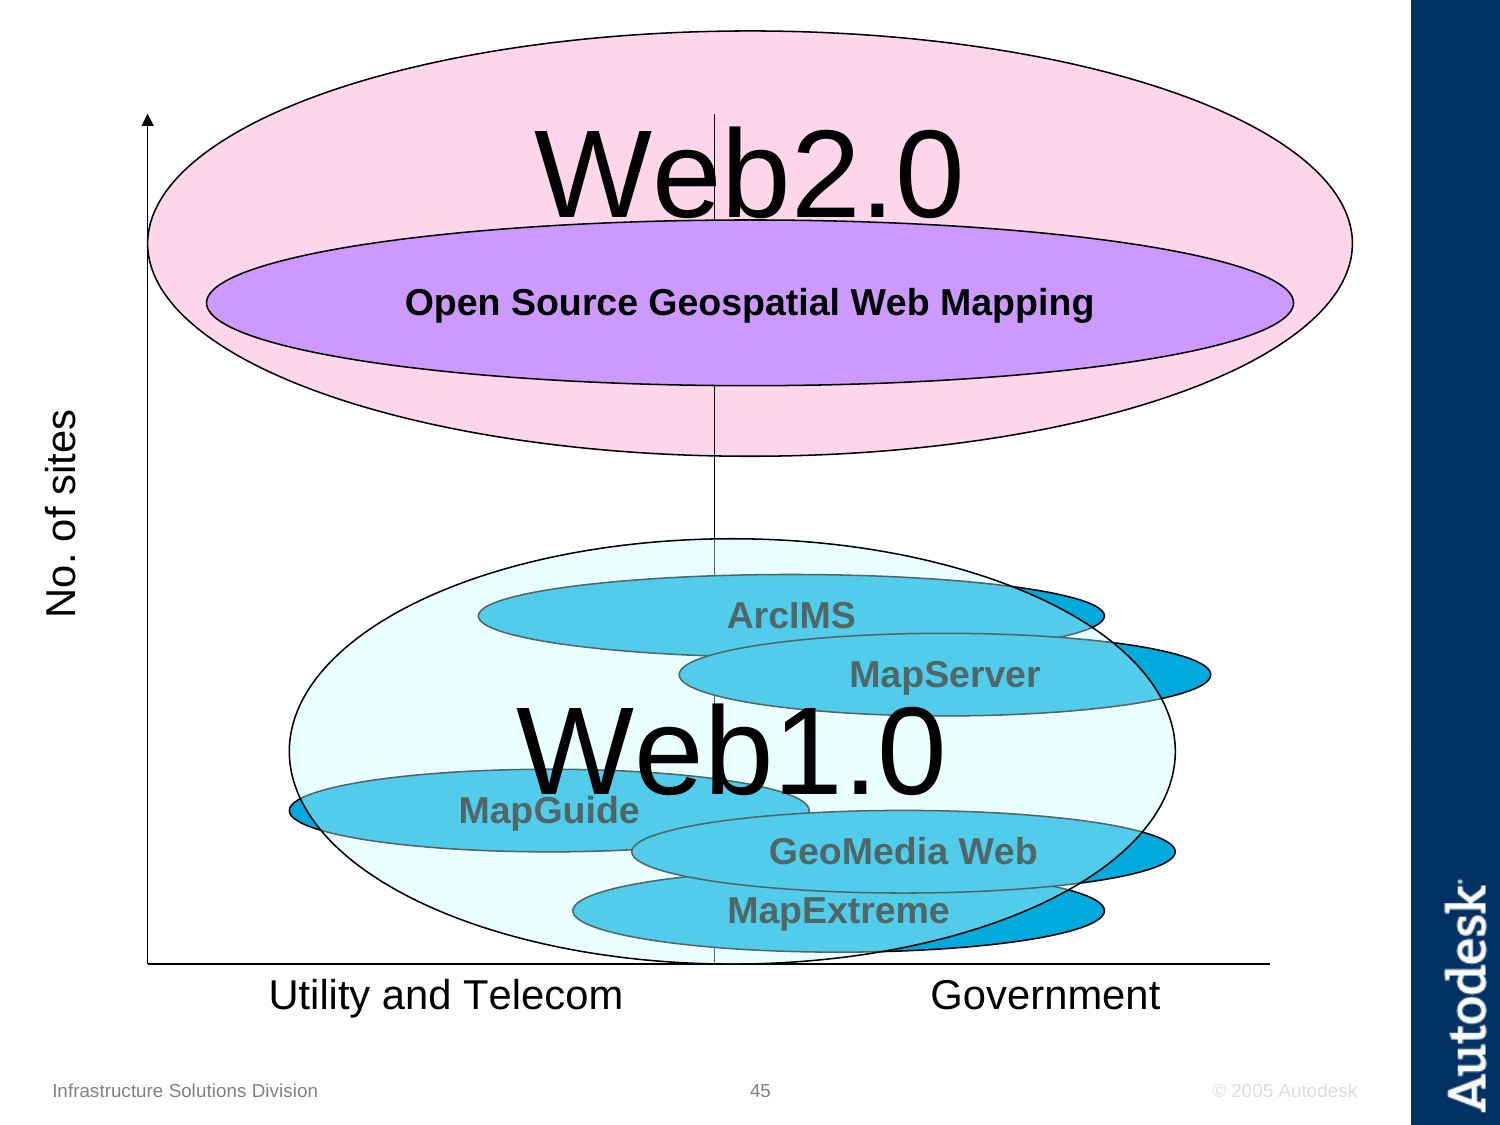

Web2.0
Open Source Geospatial Web Mapping
No. of sites
Web1.0
ArcIMS
MapServer
MapGuide
GeoMedia Web
MapExtreme
Utility and Telecom
Government